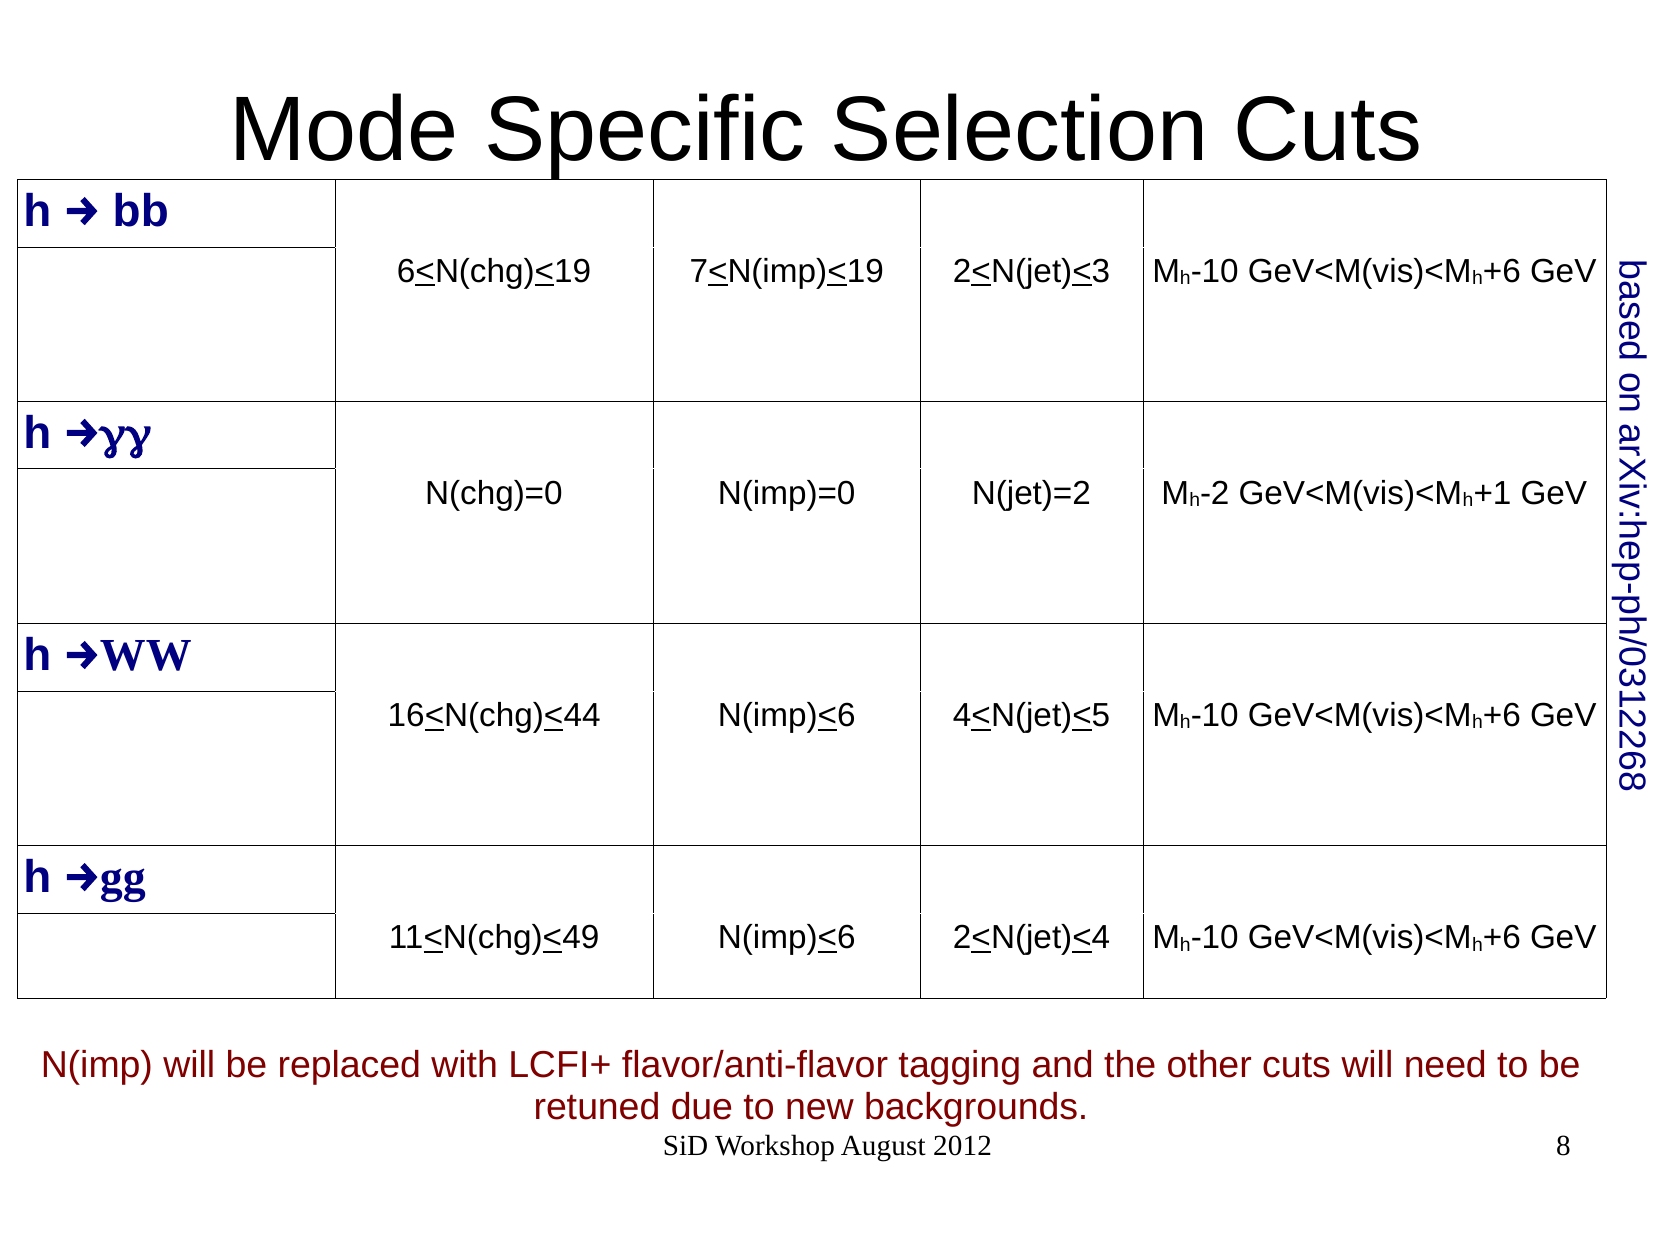

# Mode Specific Selection Cuts
| h → bb | | | | |
| --- | --- | --- | --- | --- |
| | 6<N(chg)<19 | 7<N(imp)<19 | 2<N(jet)<3 | Mh-10 GeV<M(vis)<Mh+6 GeV |
| h →gg | | | | |
| | N(chg)=0 | N(imp)=0 | N(jet)=2 | Mh-2 GeV<M(vis)<Mh+1 GeV |
| h →WW | | | | |
| | 16<N(chg)<44 | N(imp)<6 | 4<N(jet)<5 | Mh-10 GeV<M(vis)<Mh+6 GeV |
| h →gg | | | | |
| | 11<N(chg)<49 | N(imp)<6 | 2<N(jet)<4 | Mh-10 GeV<M(vis)<Mh+6 GeV |
based on arXiv:hep-ph/0312268
N(imp) will be replaced with LCFI+ flavor/anti-flavor tagging and the other cuts will need to be
retuned due to new backgrounds.
SiD Workshop August 2012
8